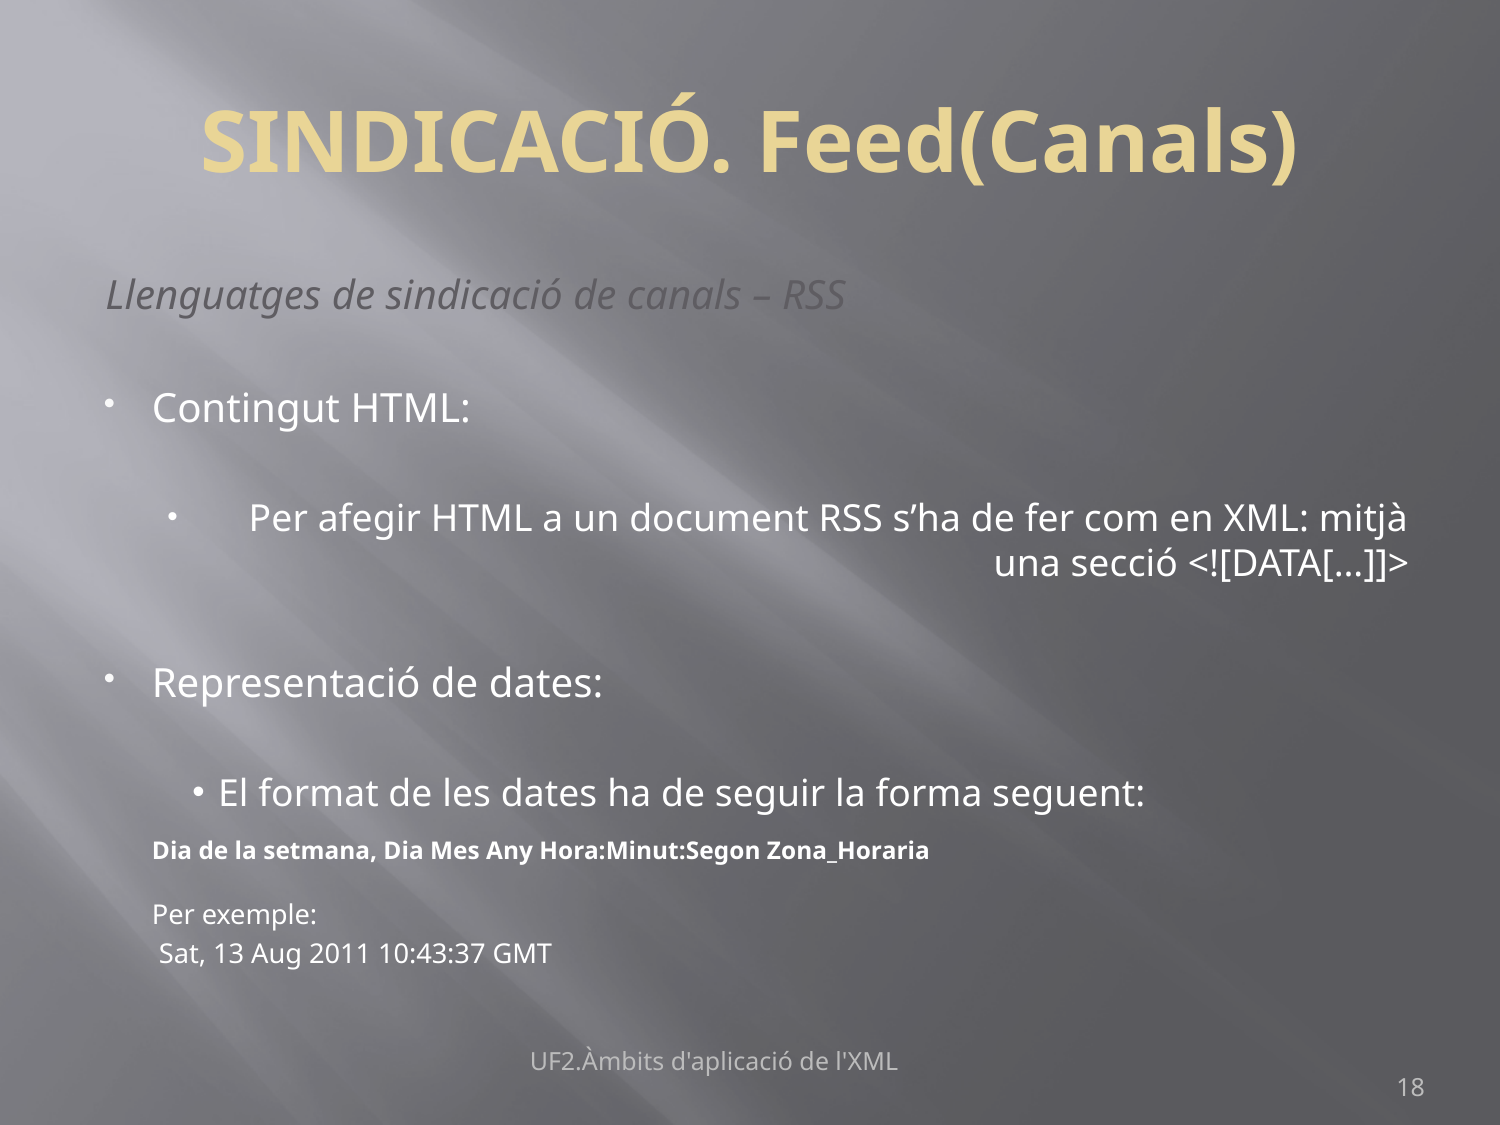

# SINDICACIÓ. Feed(Canals)
Llenguatges de sindicació de canals – RSS
Contingut HTML:
Per afegir HTML a un document RSS s’ha de fer com en XML: mitjà una secció <![DATA[…]]>
Representació de dates:
El format de les dates ha de seguir la forma seguent:
		Dia de la setmana, Dia Mes Any Hora:Minut:Segon Zona_Horaria
			Per exemple:
				 Sat, 13 Aug 2011 10:43:37 GMT
UF2.Àmbits d'aplicació de l'XML